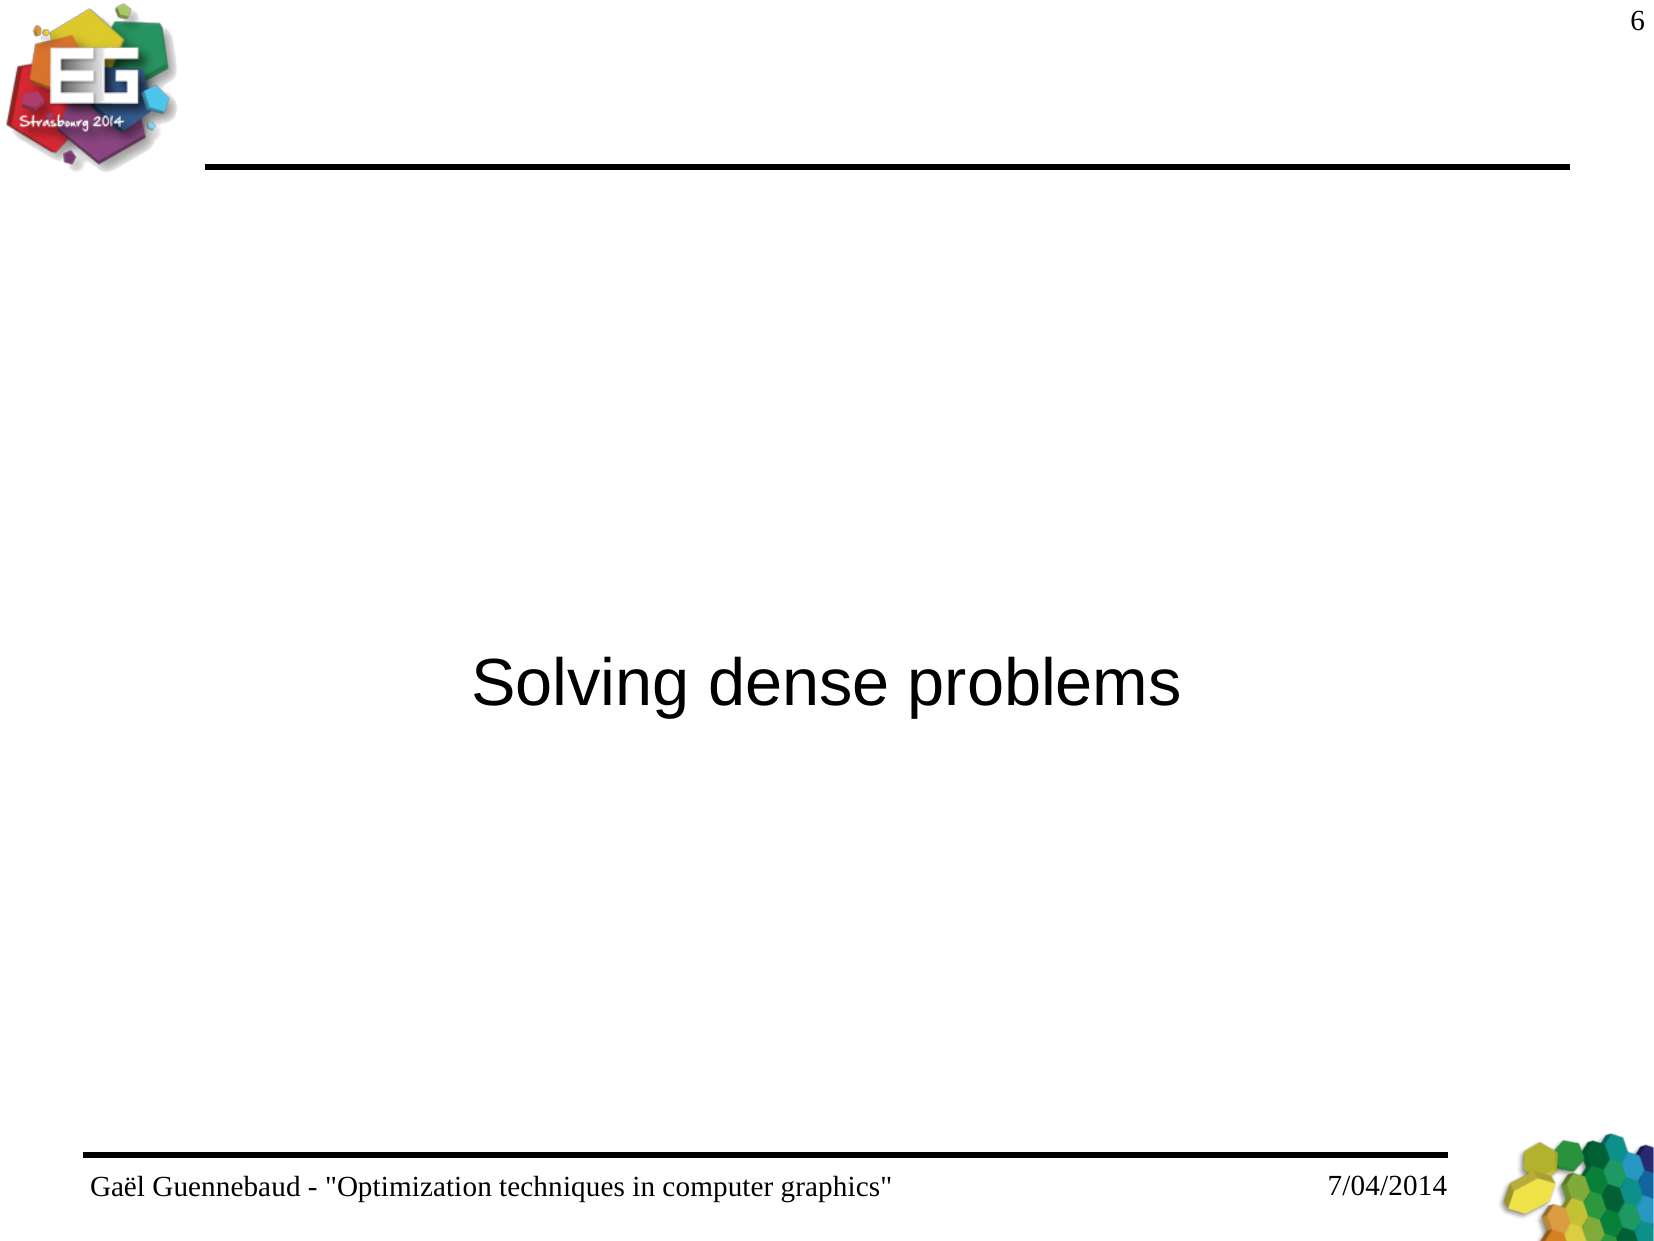

6
#
Solving dense problems
7/04/2014
Gaël Guennebaud - "Optimization techniques in computer graphics"